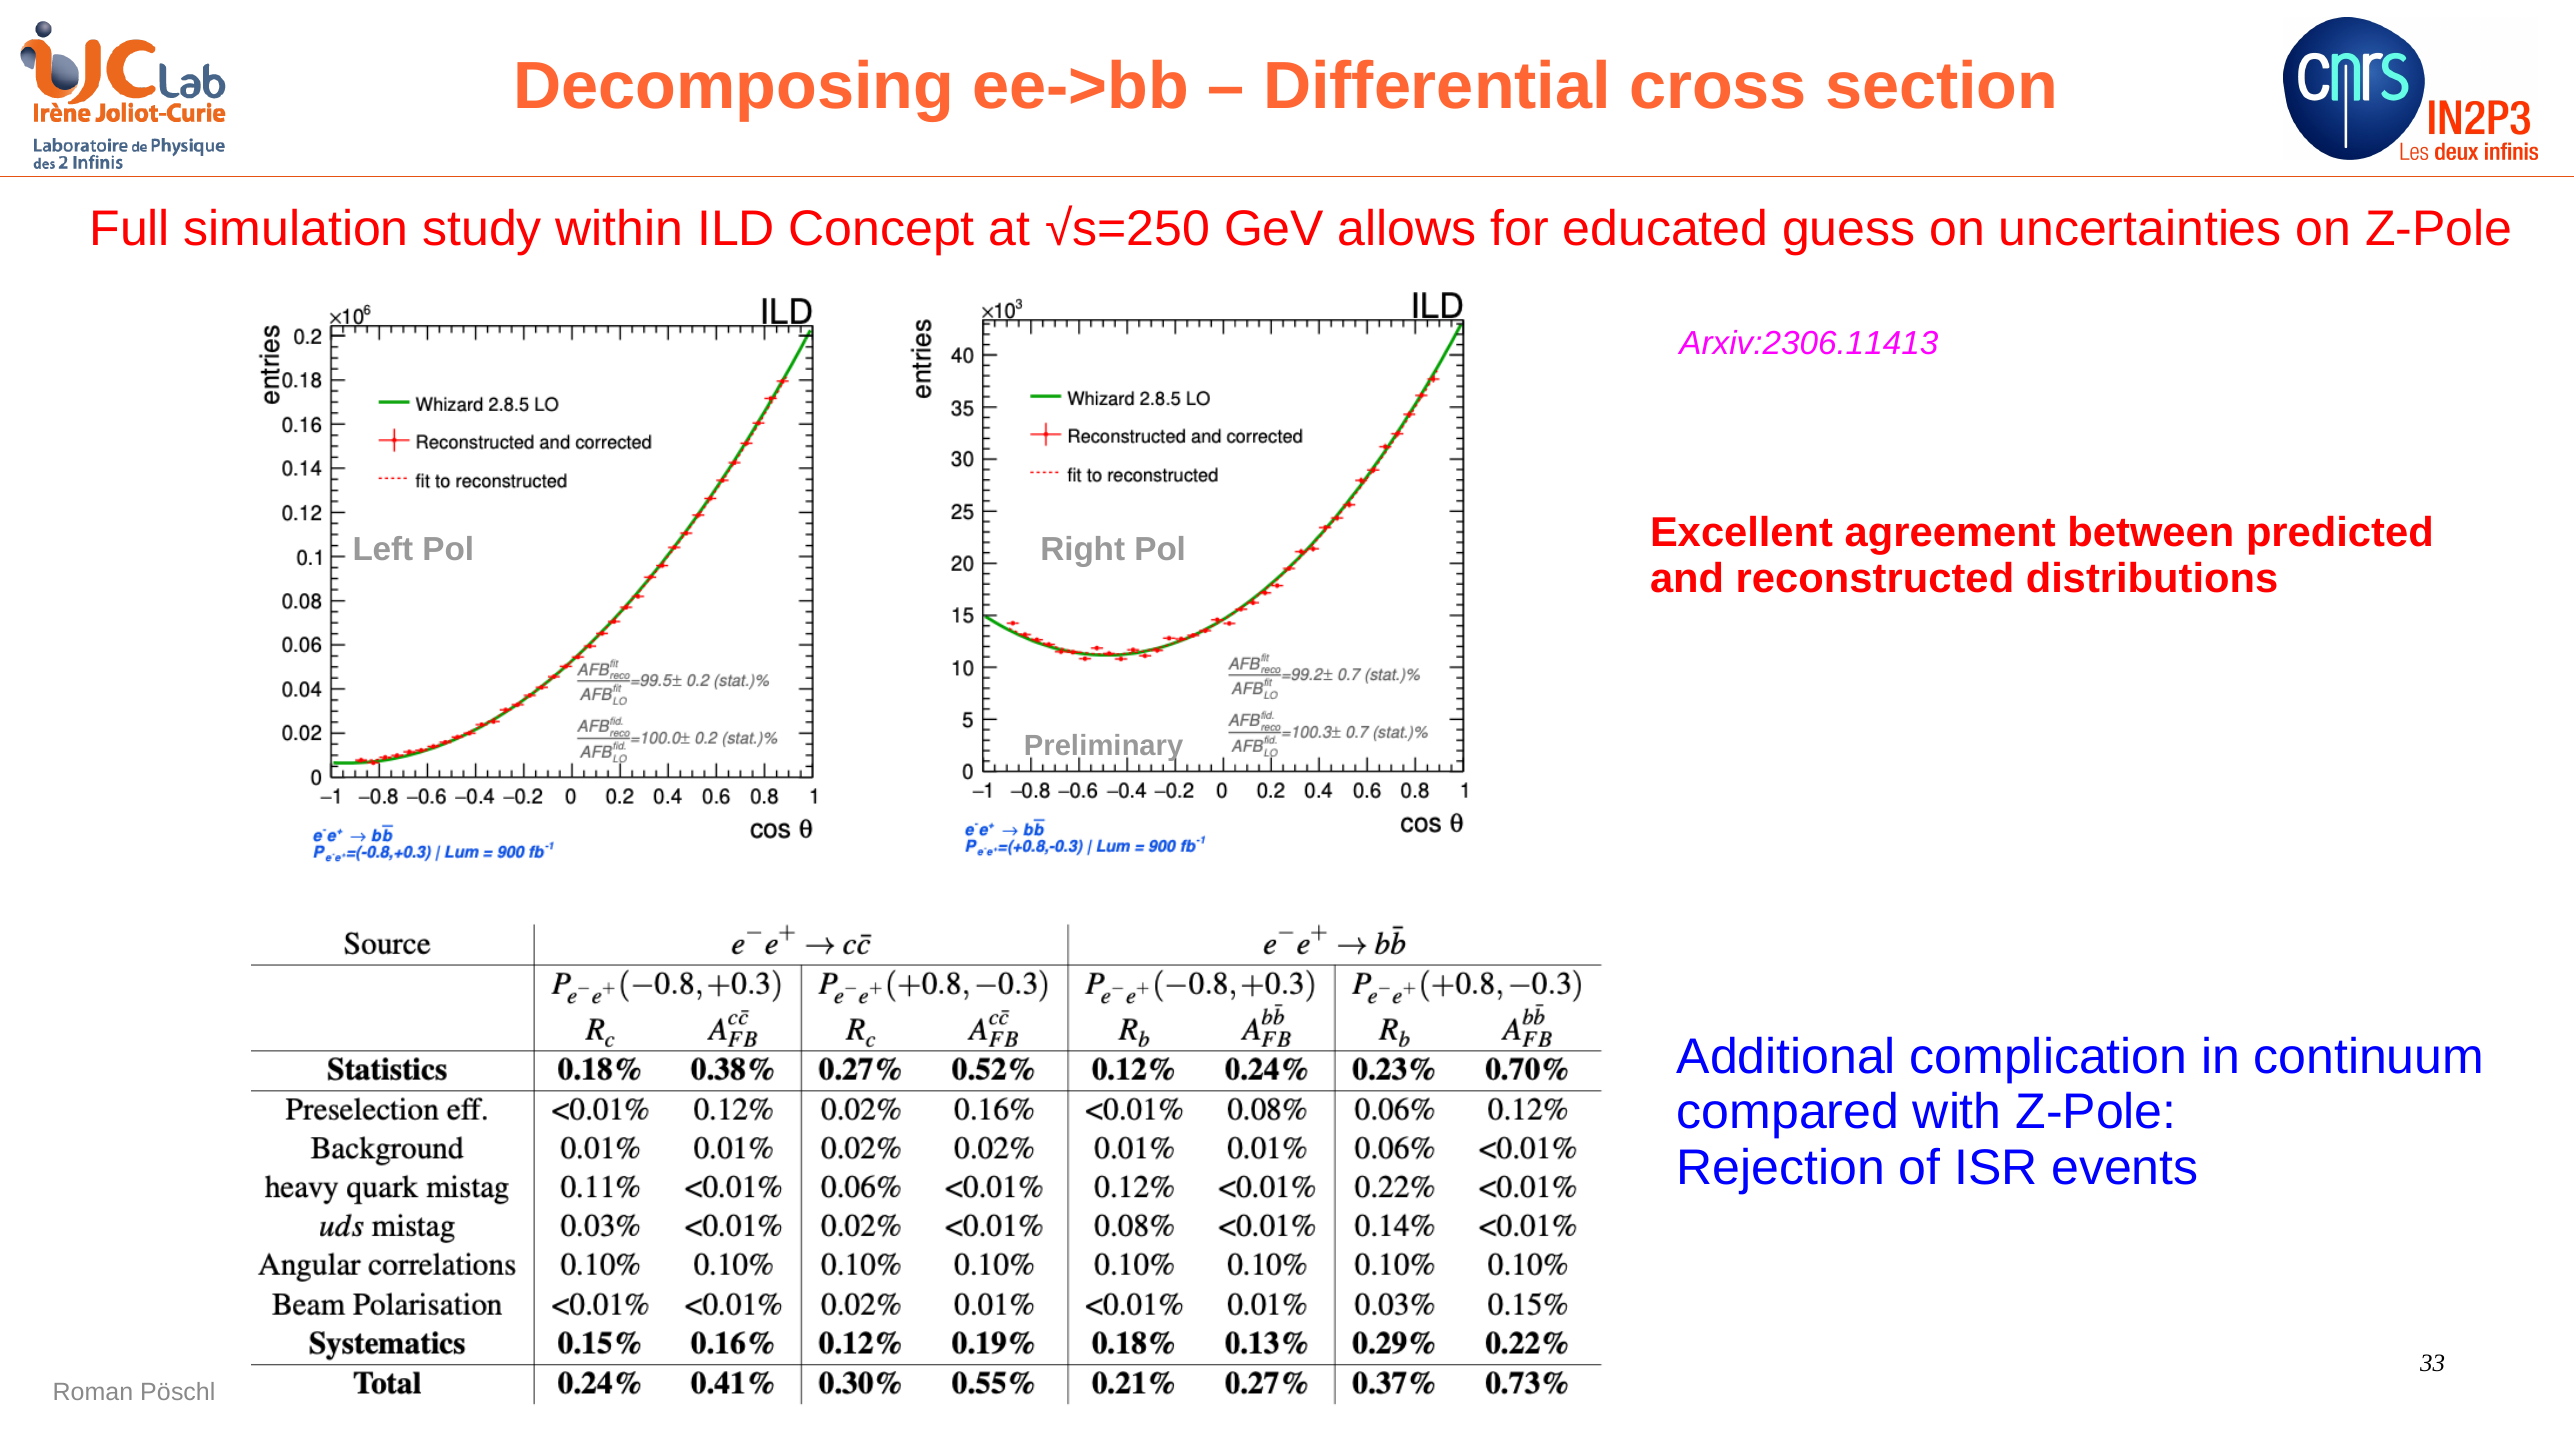

# Decomposing ee->bb – Differential cross section
Full simulation study within ILD Concept at √s=250 GeV allows for educated guess on uncertainties on Z-Pole
Arxiv:2306.11413
Excellent agreement between predicted and reconstructed distributions
Left Pol
Right Pol
Preliminary
Additional complication in continuum compared with Z-Pole:
Rejection of ISR events
33